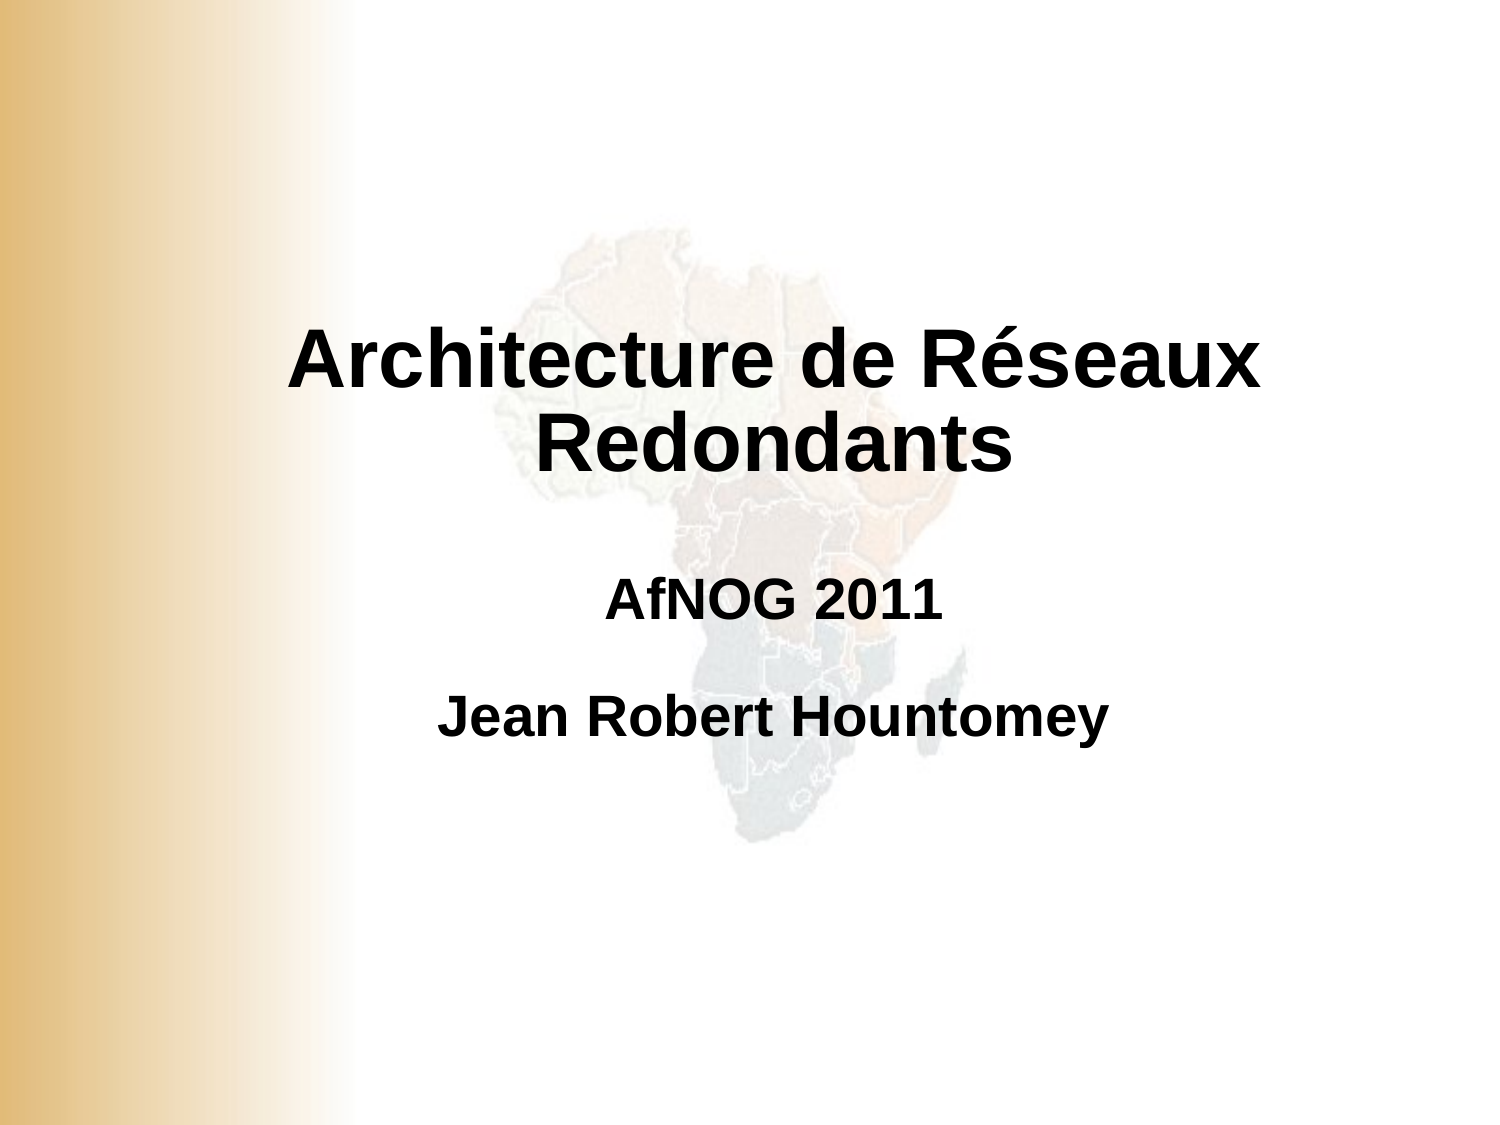

# Architecture de Réseaux Redondants AfNOG 2011 Jean Robert Hountomey